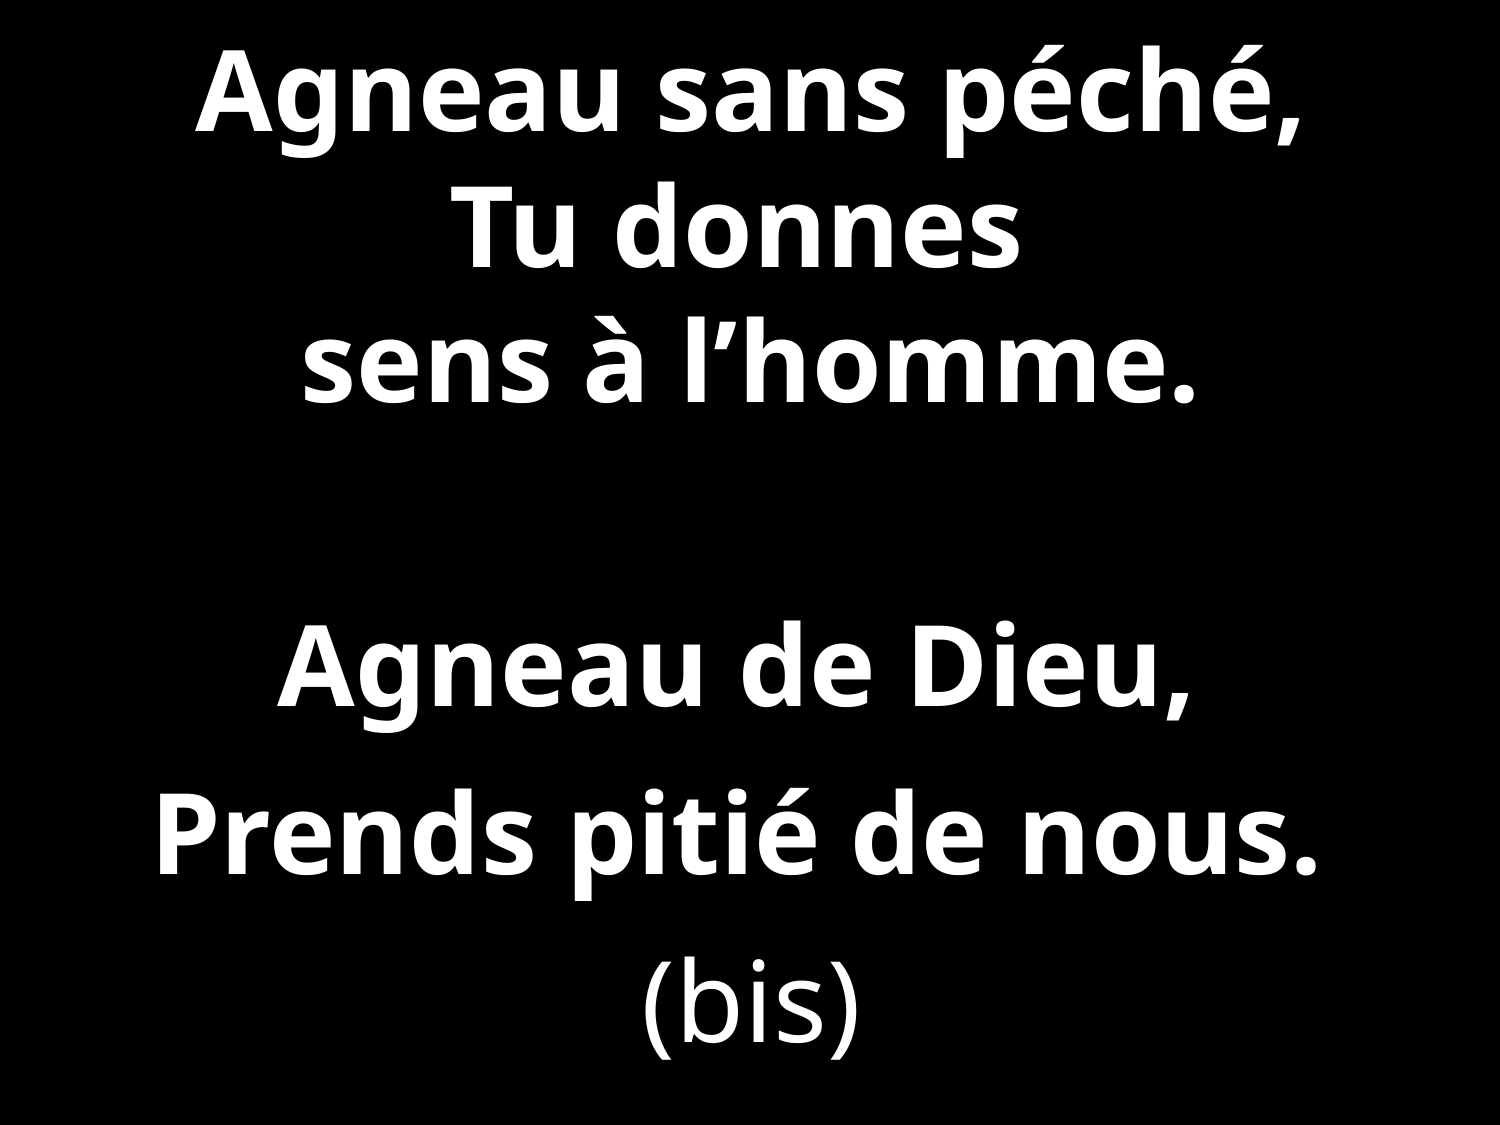

# Agneau sans péché,
Tu donnes
sens à l’homme.
Agneau de Dieu,
Prends pitié de nous.
(bis)